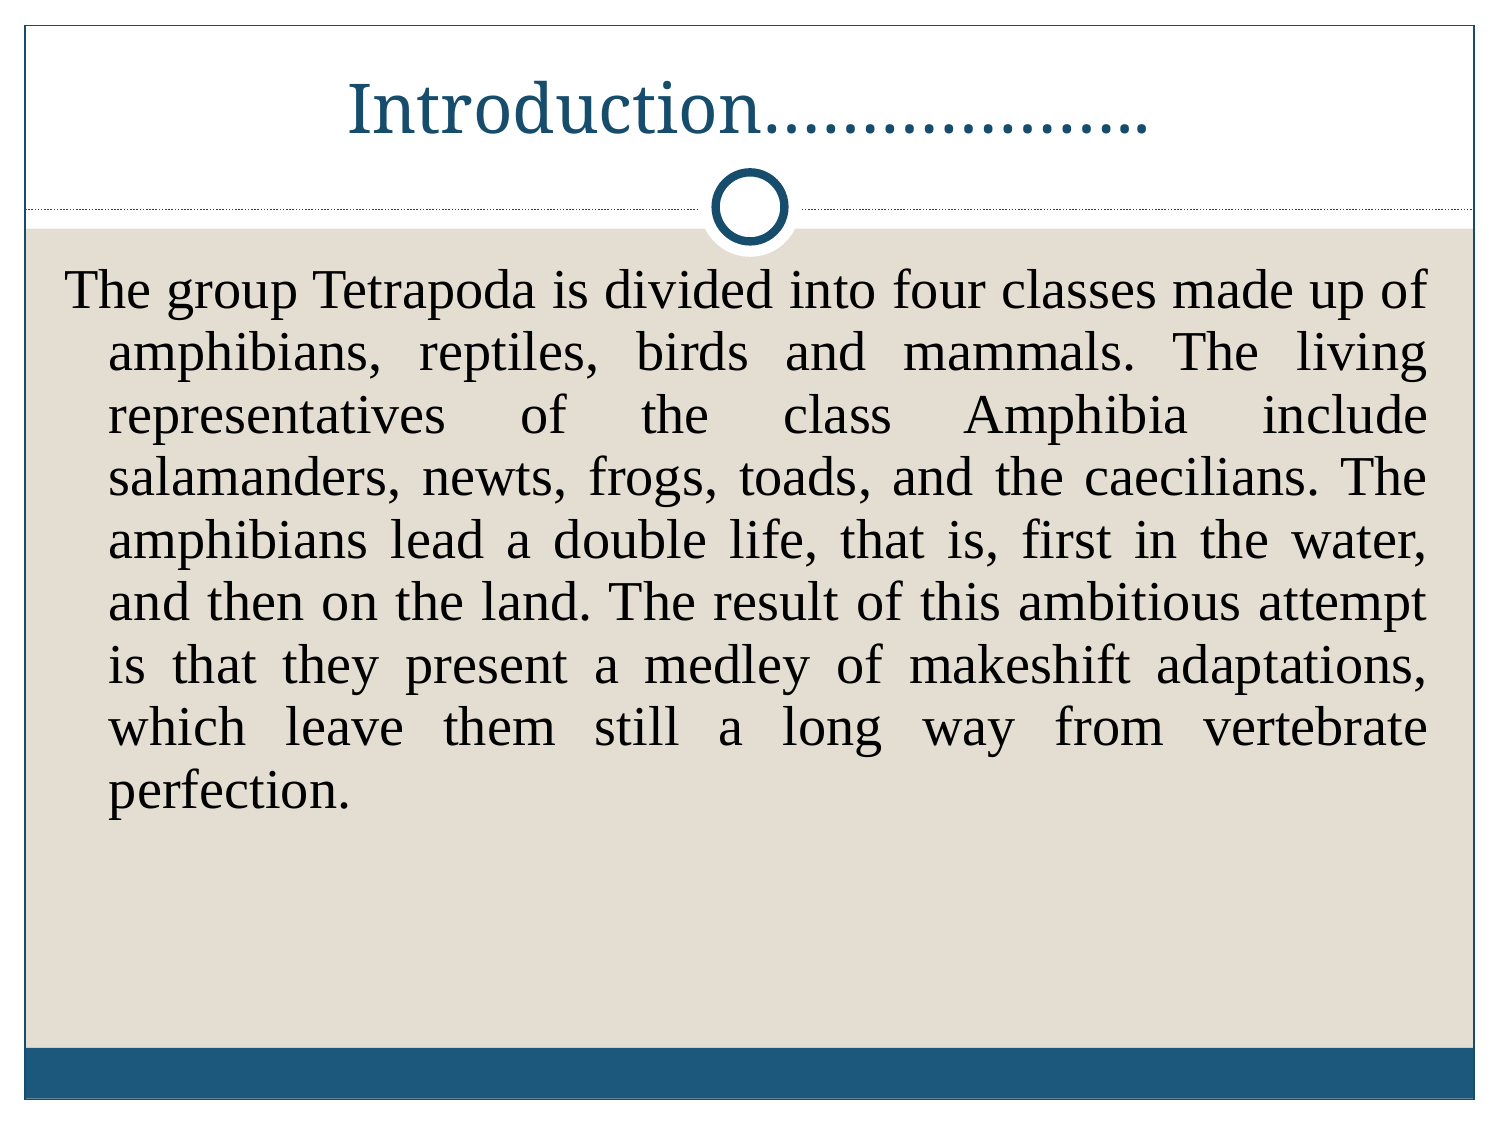

# Introduction………………..
The group Tetrapoda is divided into four classes made up of amphibians, reptiles, birds and mammals. The living representatives of the class Amphibia include salamanders, newts, frogs, toads, and the caecilians. The amphibians lead a double life, that is, first in the water, and then on the land. The result of this ambitious attempt is that they present a medley of makeshift adaptations, which leave them still a long way from vertebrate perfection.